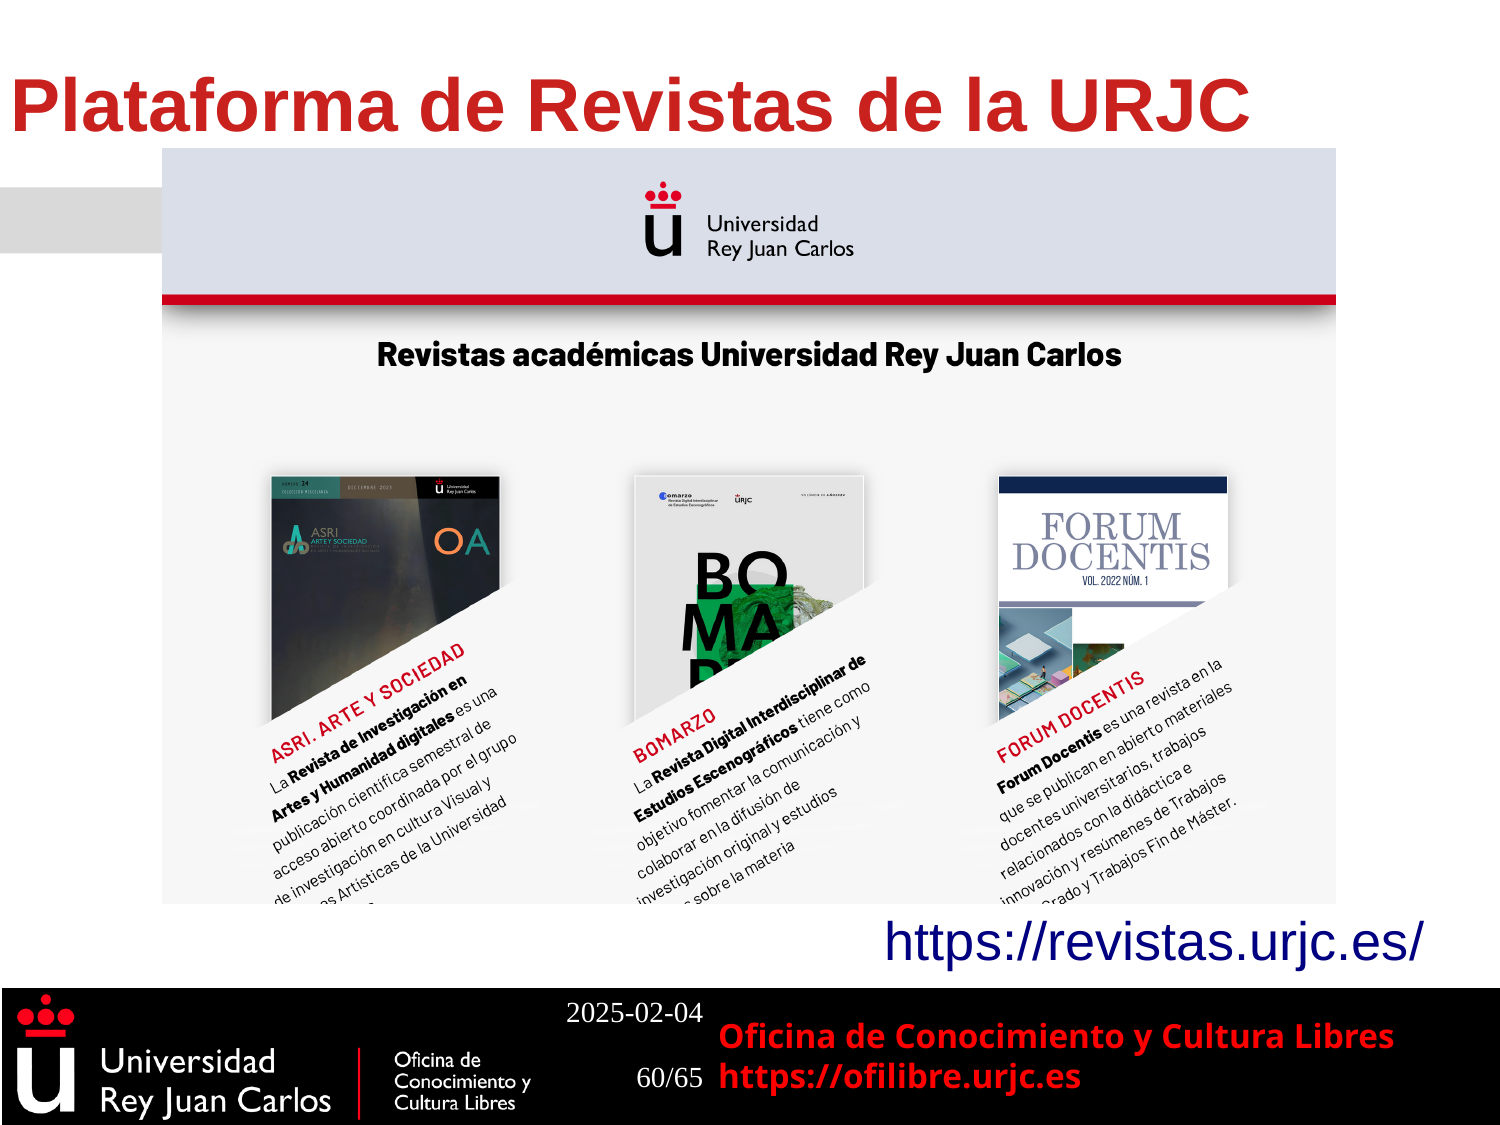

#
Plataforma de Revistas de la URJC
https://revistas.urjc.es/